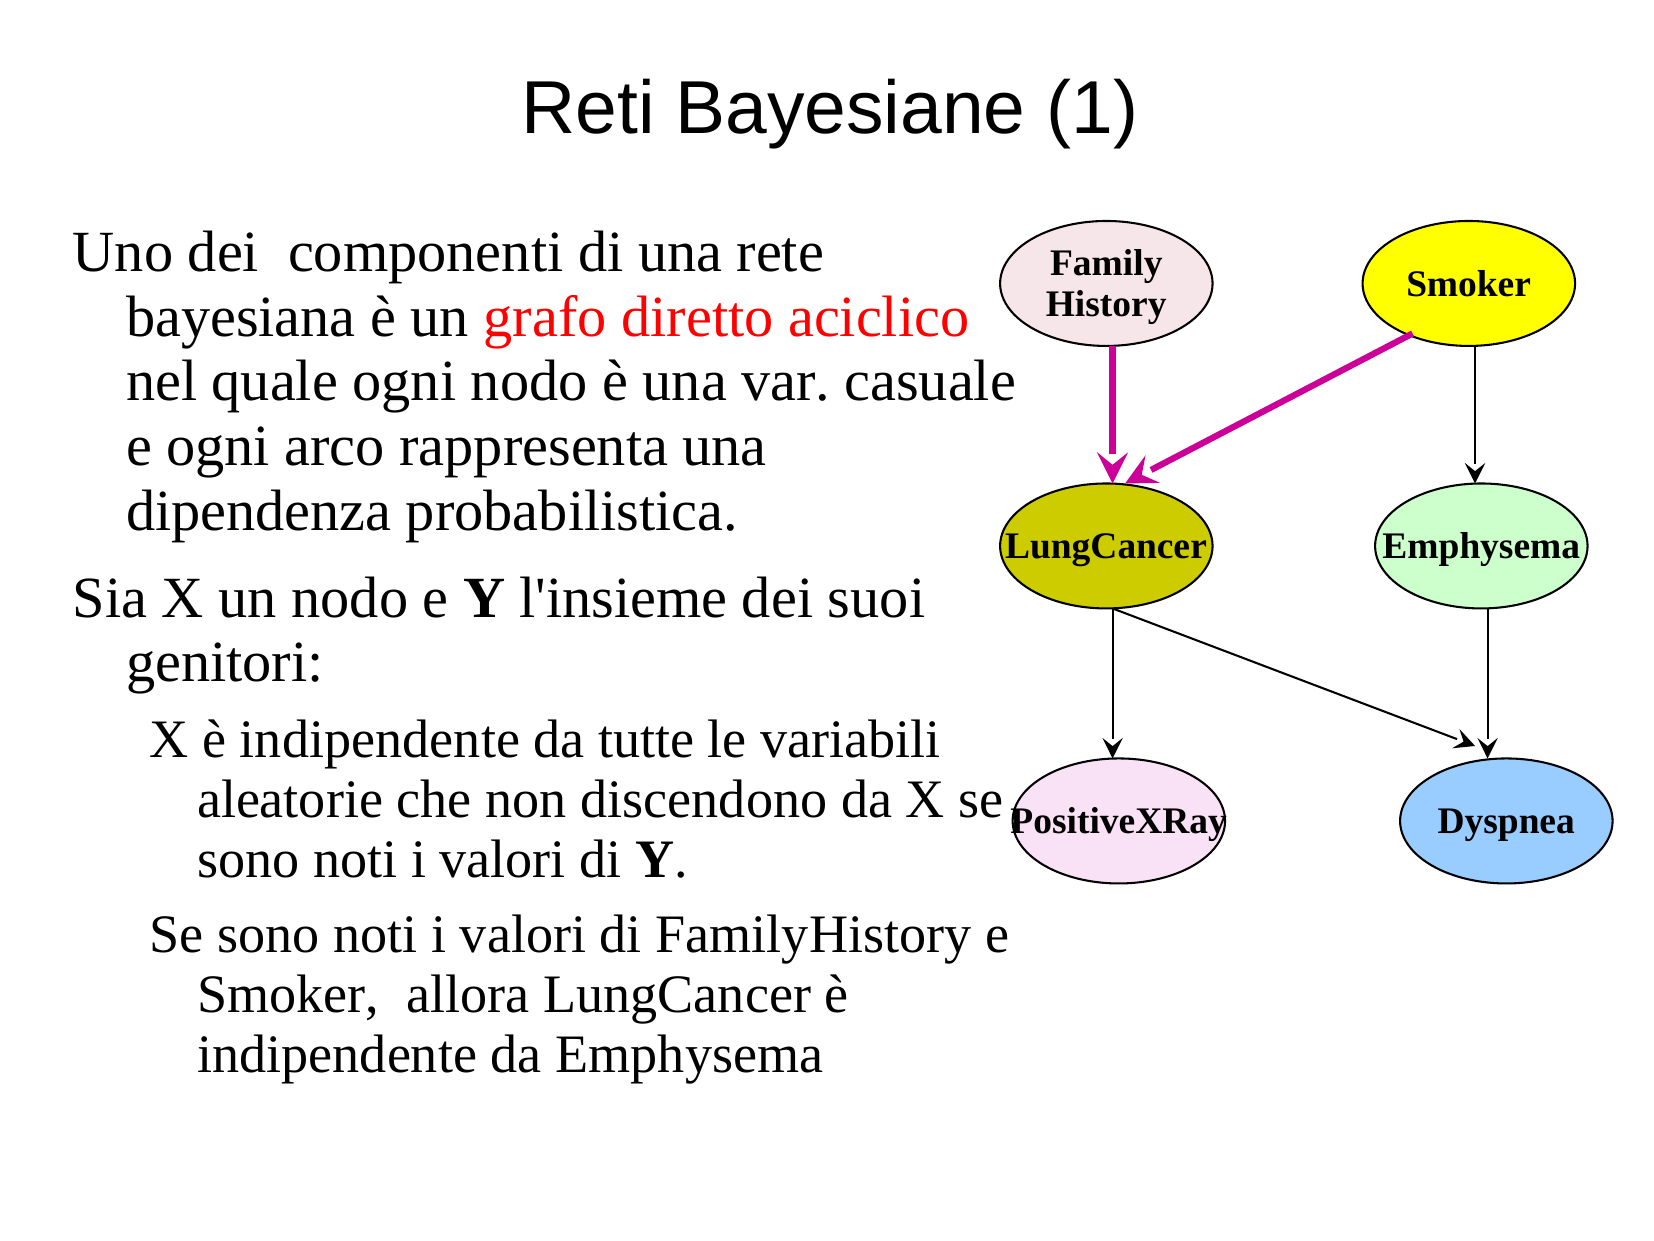

# Reti Bayesiane (1)
Uno dei componenti di una rete bayesiana è un grafo diretto aciclico nel quale ogni nodo è una var. casuale e ogni arco rappresenta una dipendenza probabilistica.
Sia X un nodo e Y l'insieme dei suoi genitori:
X è indipendente da tutte le variabili aleatorie che non discendono da X se sono noti i valori di Y.
Se sono noti i valori di FamilyHistory e Smoker, allora LungCancer è indipendente da Emphysema
Family
History
Smoker
LungCancer
Emphysema
PositiveXRay
Dyspnea